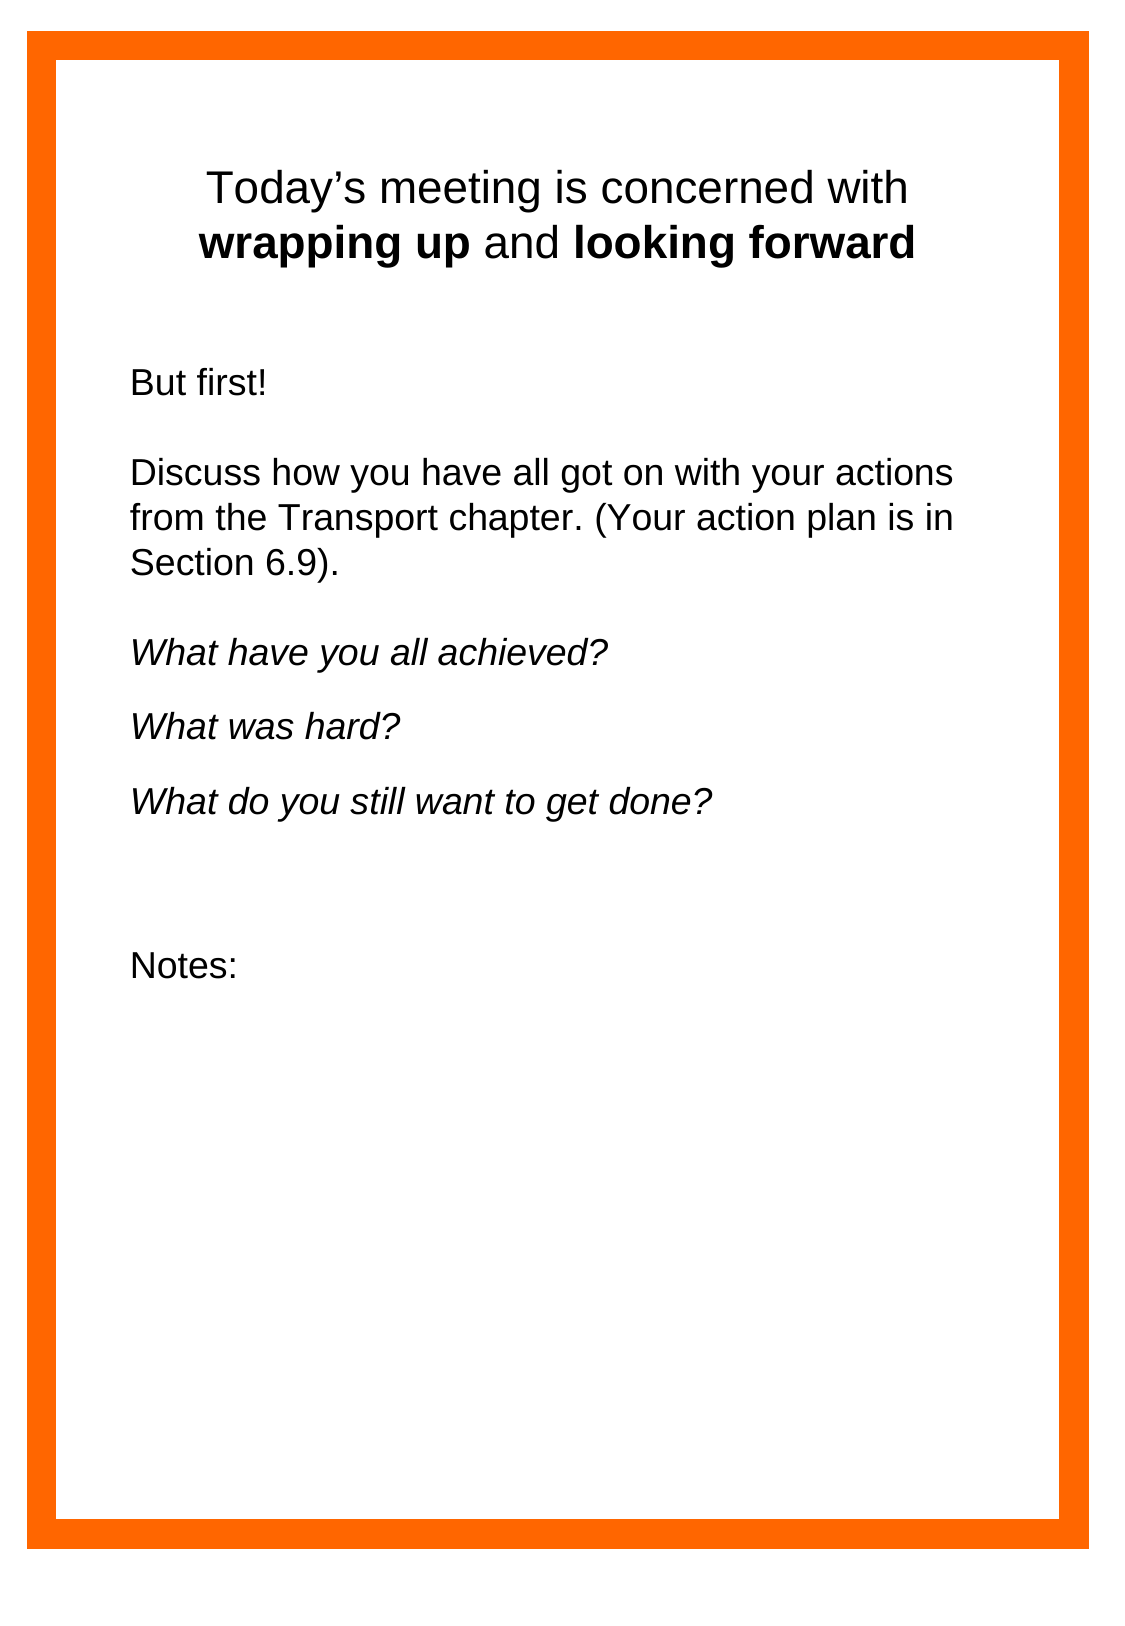

Today’s meeting is concerned with
wrapping up and looking forward
But first!
Discuss how you have all got on with your actions
from the Transport chapter. (Your action plan is in
Section 6.9).
What have you all achieved?
What was hard?
What do you still want to get done?
Notes: